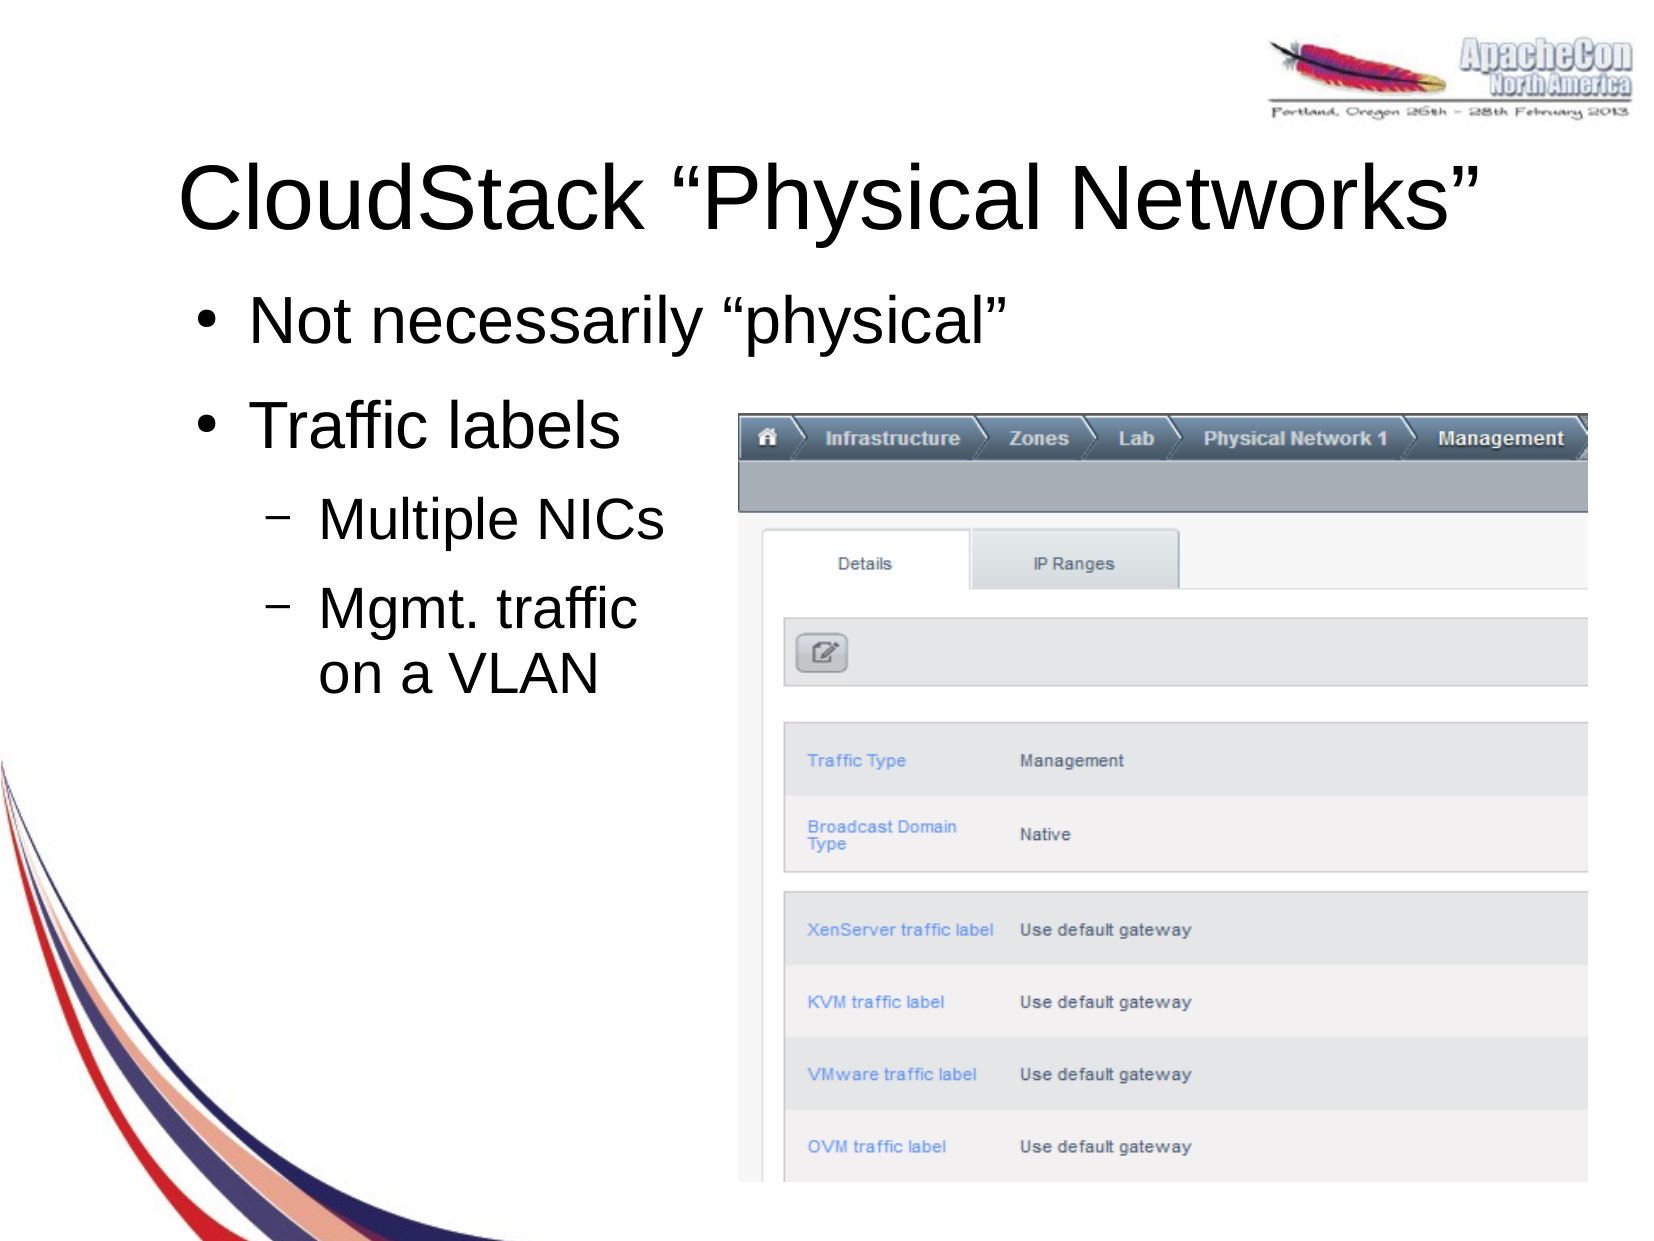

# CloudStack “Physical Networks”
Not necessarily “physical”
Traffic labels
Multiple NICs
Mgmt. traffic
on a VLAN